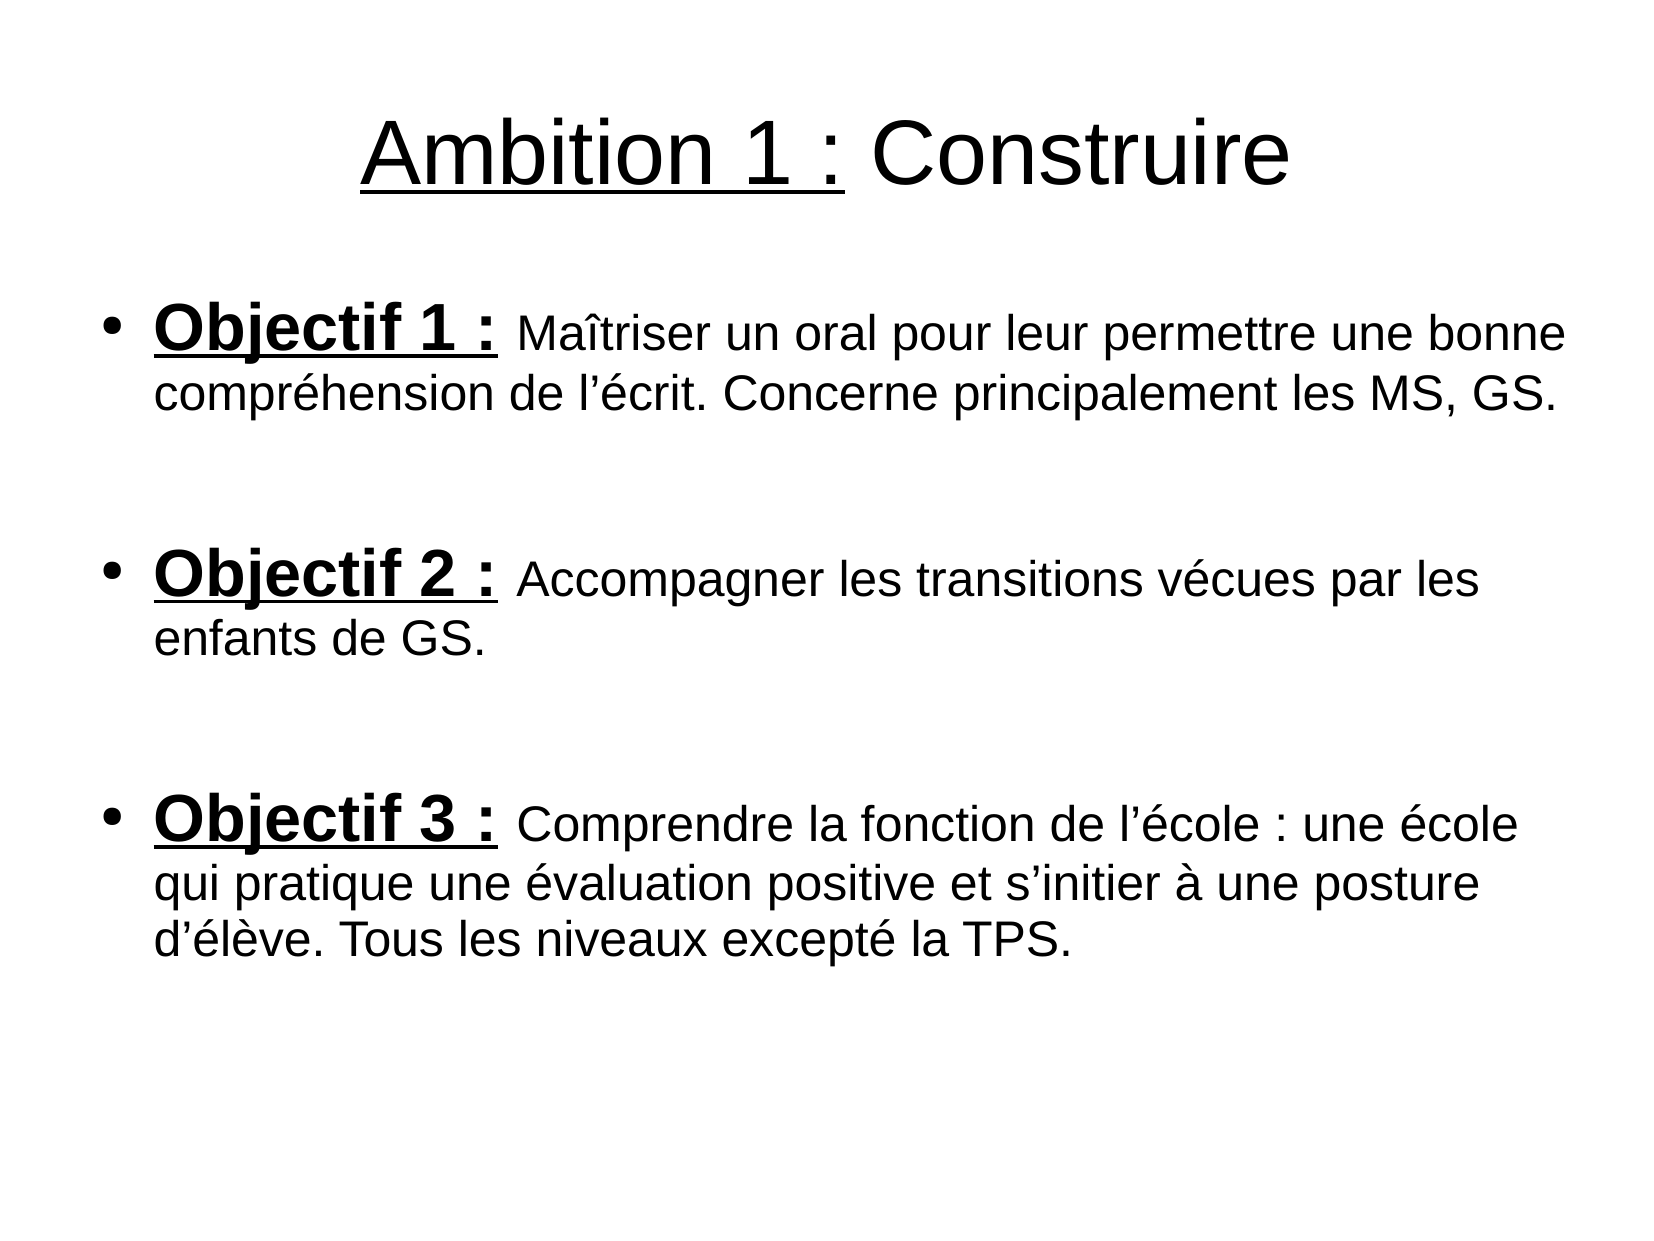

# Ambition 1 : Construire
Objectif 1 : Maîtriser un oral pour leur permettre une bonne compréhension de l’écrit. Concerne principalement les MS, GS.
Objectif 2 : Accompagner les transitions vécues par les enfants de GS.
Objectif 3 : Comprendre la fonction de l’école : une école qui pratique une évaluation positive et s’initier à une posture d’élève. Tous les niveaux excepté la TPS.